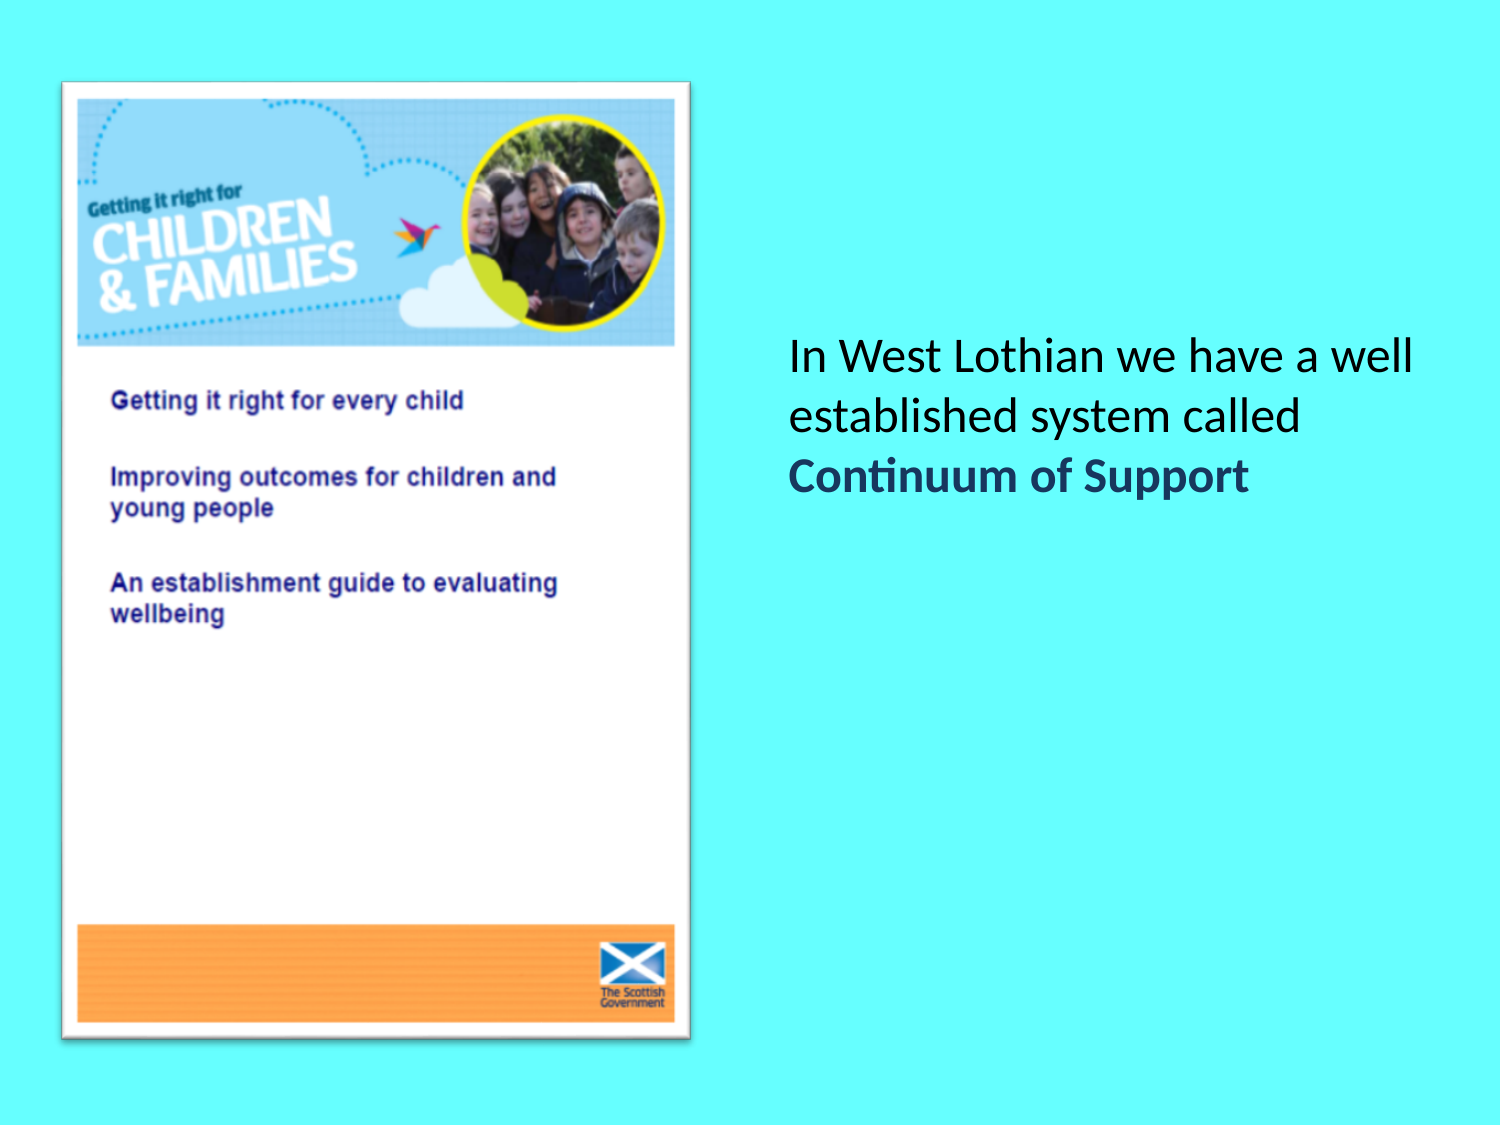

#
In West Lothian we have a well established system called Continuum of Support